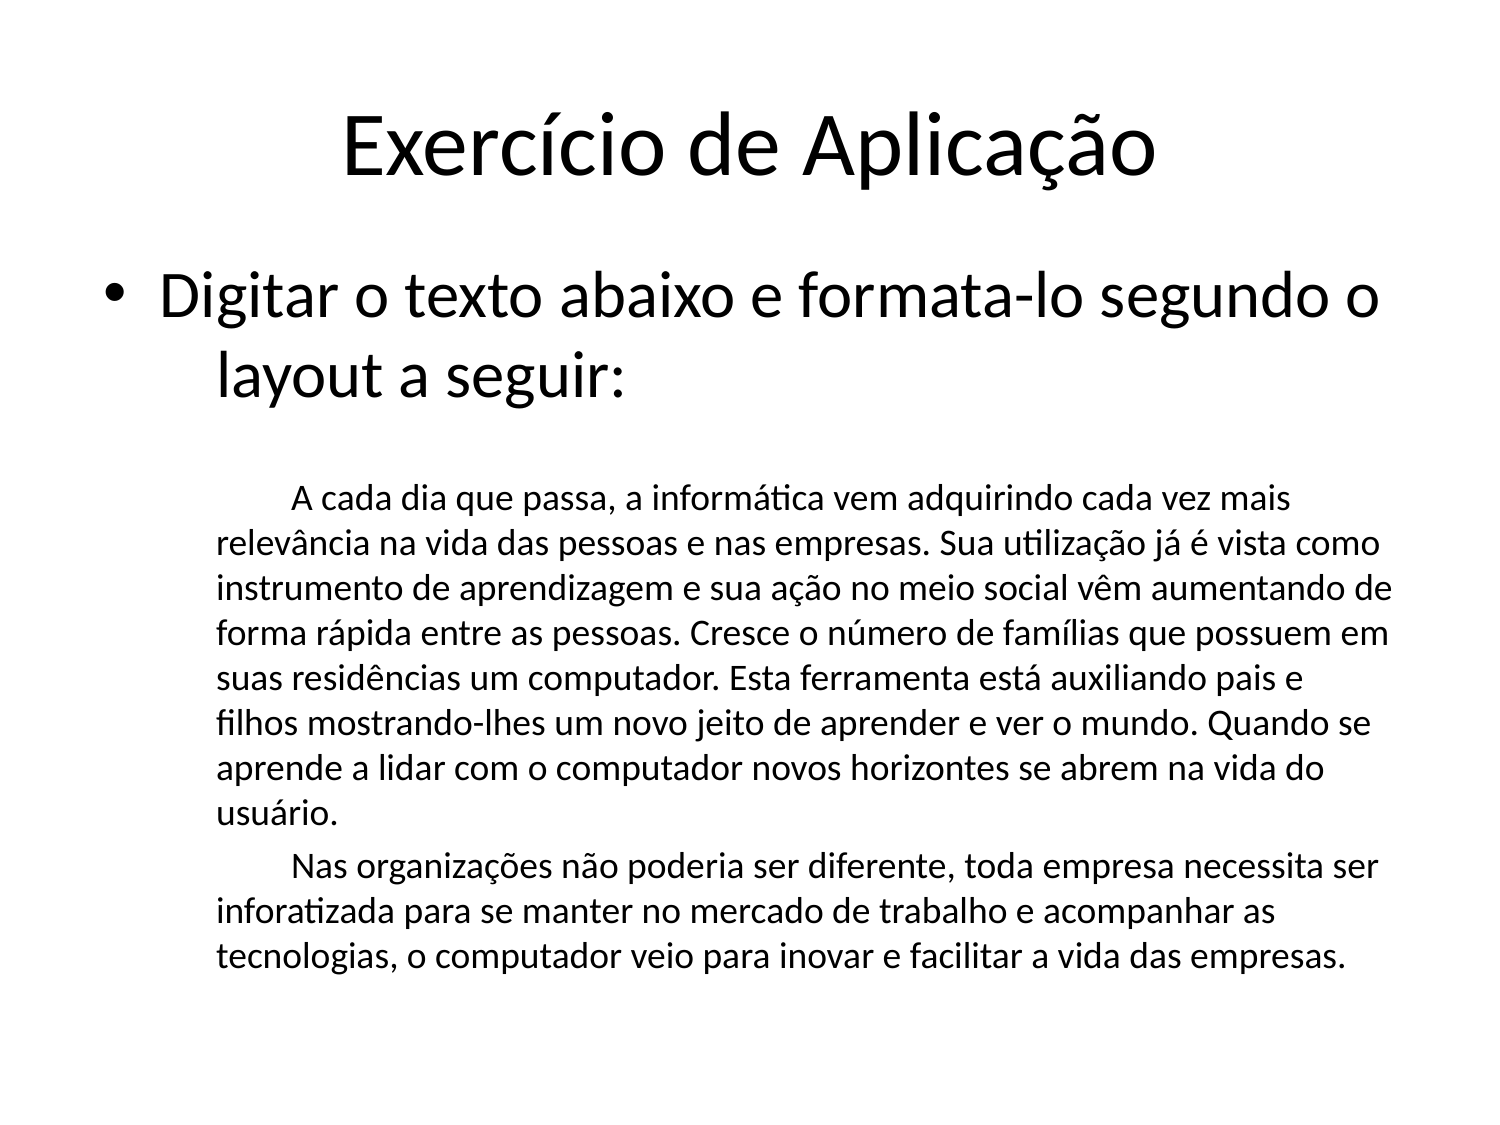

# Exercício de Aplicação
Digitar o texto abaixo e formata-lo segundo o layout a seguir:
	A cada dia que passa, a informática vem adquirindo cada vez mais relevância na vida das pessoas e nas empresas. Sua utilização já é vista como instrumento de aprendizagem e sua ação no meio social vêm aumentando de forma rápida entre as pessoas. Cresce o número de famílias que possuem em suas residências um computador. Esta ferramenta está auxiliando pais e filhos mostrando-lhes um novo jeito de aprender e ver o mundo. Quando se aprende a lidar com o computador novos horizontes se abrem na vida do usuário.
	Nas organizações não poderia ser diferente, toda empresa necessita ser inforatizada para se manter no mercado de trabalho e acompanhar as tecnologias, o computador veio para inovar e facilitar a vida das empresas.